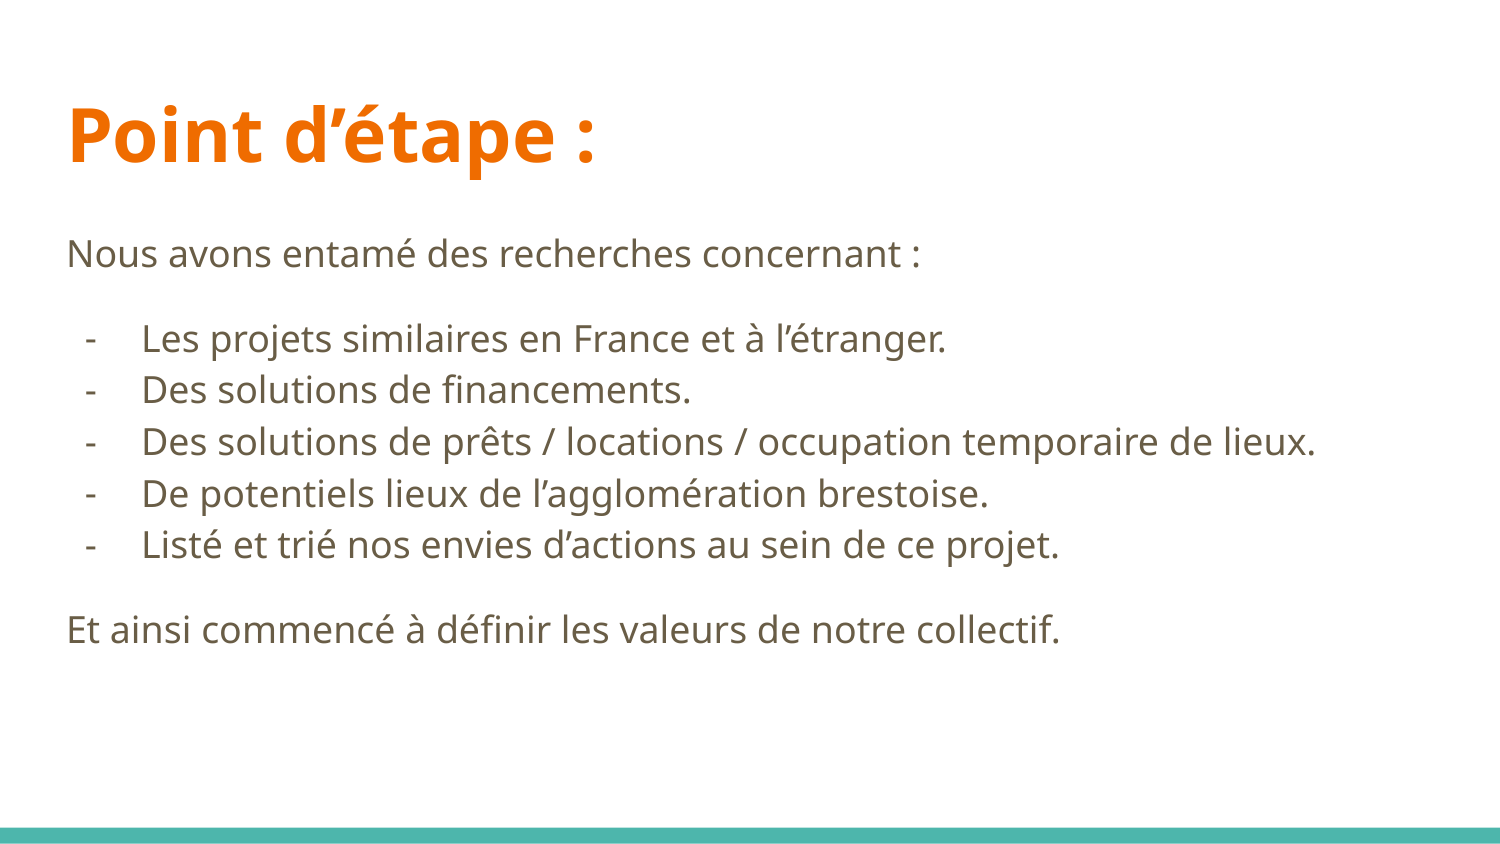

# Point d’étape :
Nous avons entamé des recherches concernant :
Les projets similaires en France et à l’étranger.
Des solutions de financements.
Des solutions de prêts / locations / occupation temporaire de lieux.
De potentiels lieux de l’agglomération brestoise.
Listé et trié nos envies d’actions au sein de ce projet.
Et ainsi commencé à définir les valeurs de notre collectif.